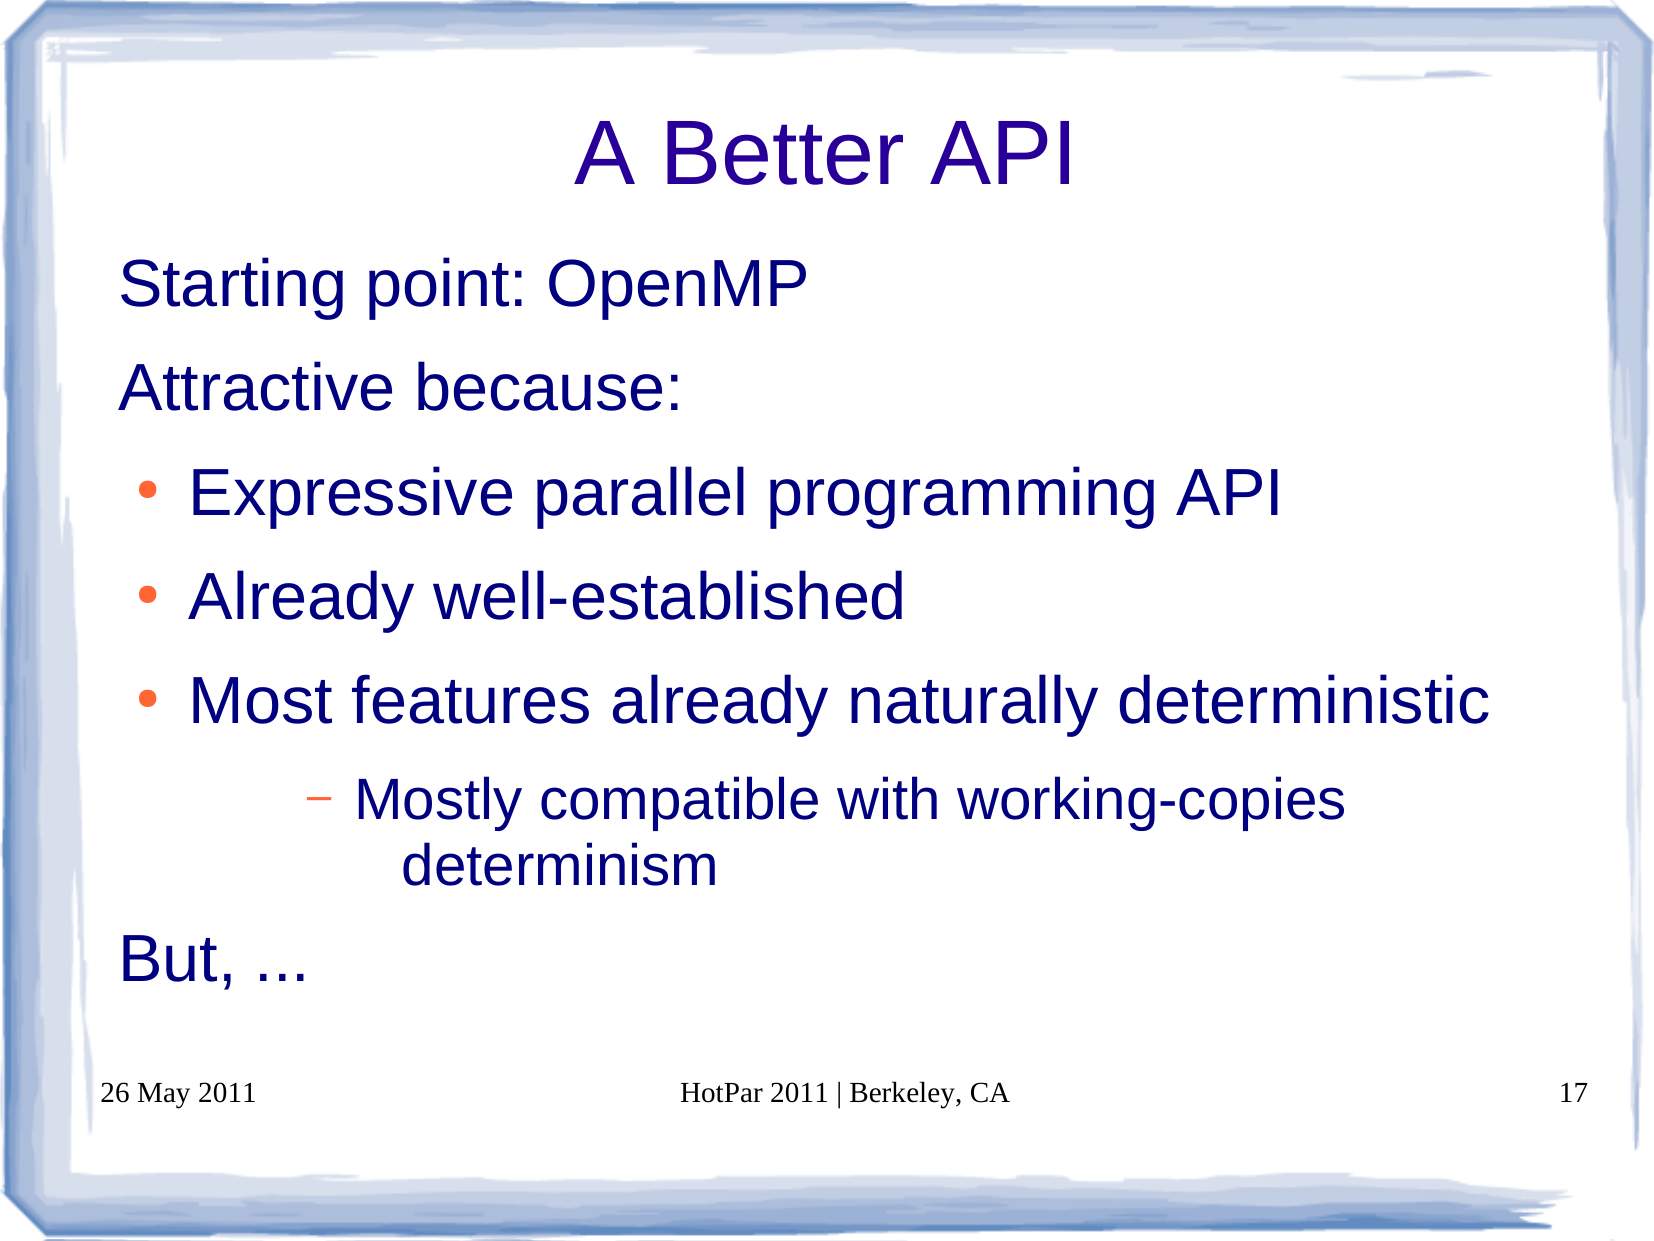

# A Better API
Starting point: OpenMP
Attractive because:
Expressive parallel programming API
Already well-established
Most features already naturally deterministic
Mostly compatible with working-copies determinism
But, ...
26 May 2011
HotPar 2011 | Berkeley, CA
17